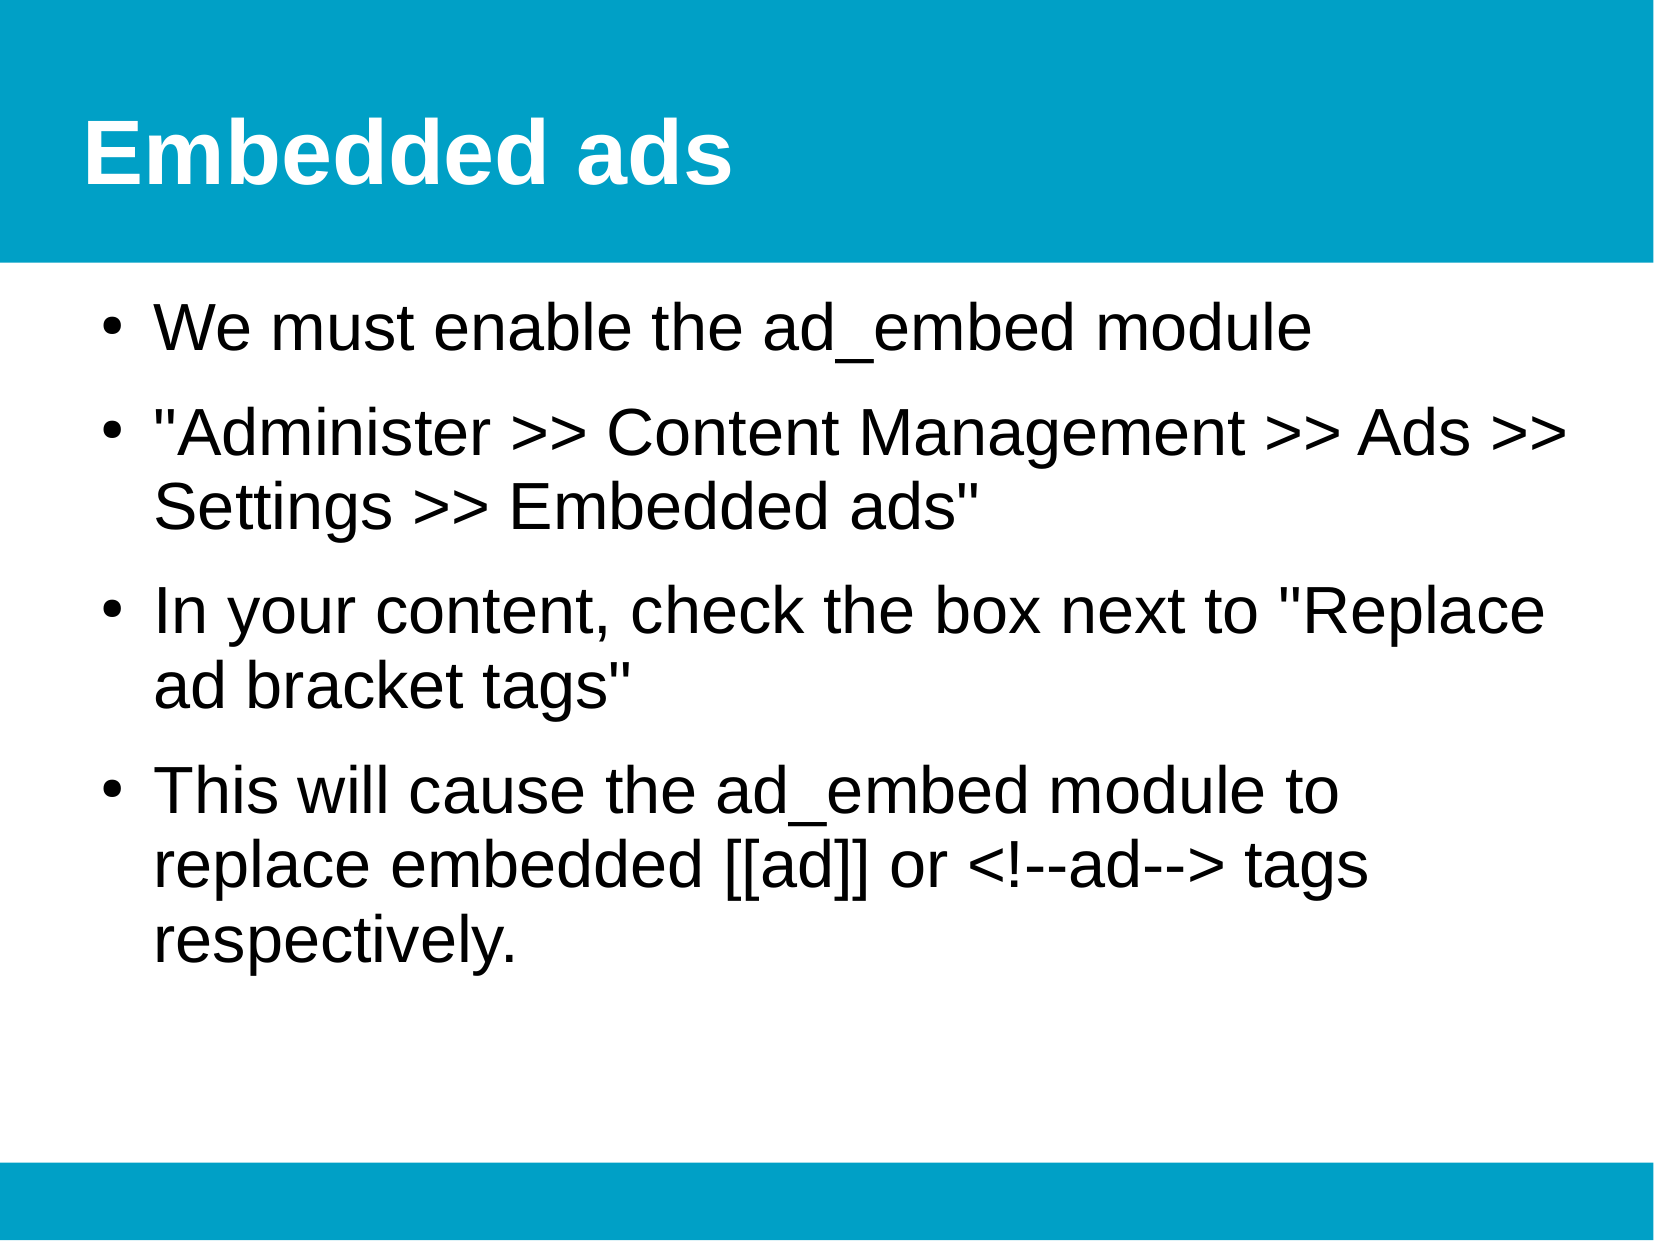

# Embedded ads
We must enable the ad_embed module
"Administer >> Content Management >> Ads >> Settings >> Embedded ads"
In your content, check the box next to "Replace ad bracket tags"
This will cause the ad_embed module to replace embedded [[ad]] or <!--ad--> tags respectively.